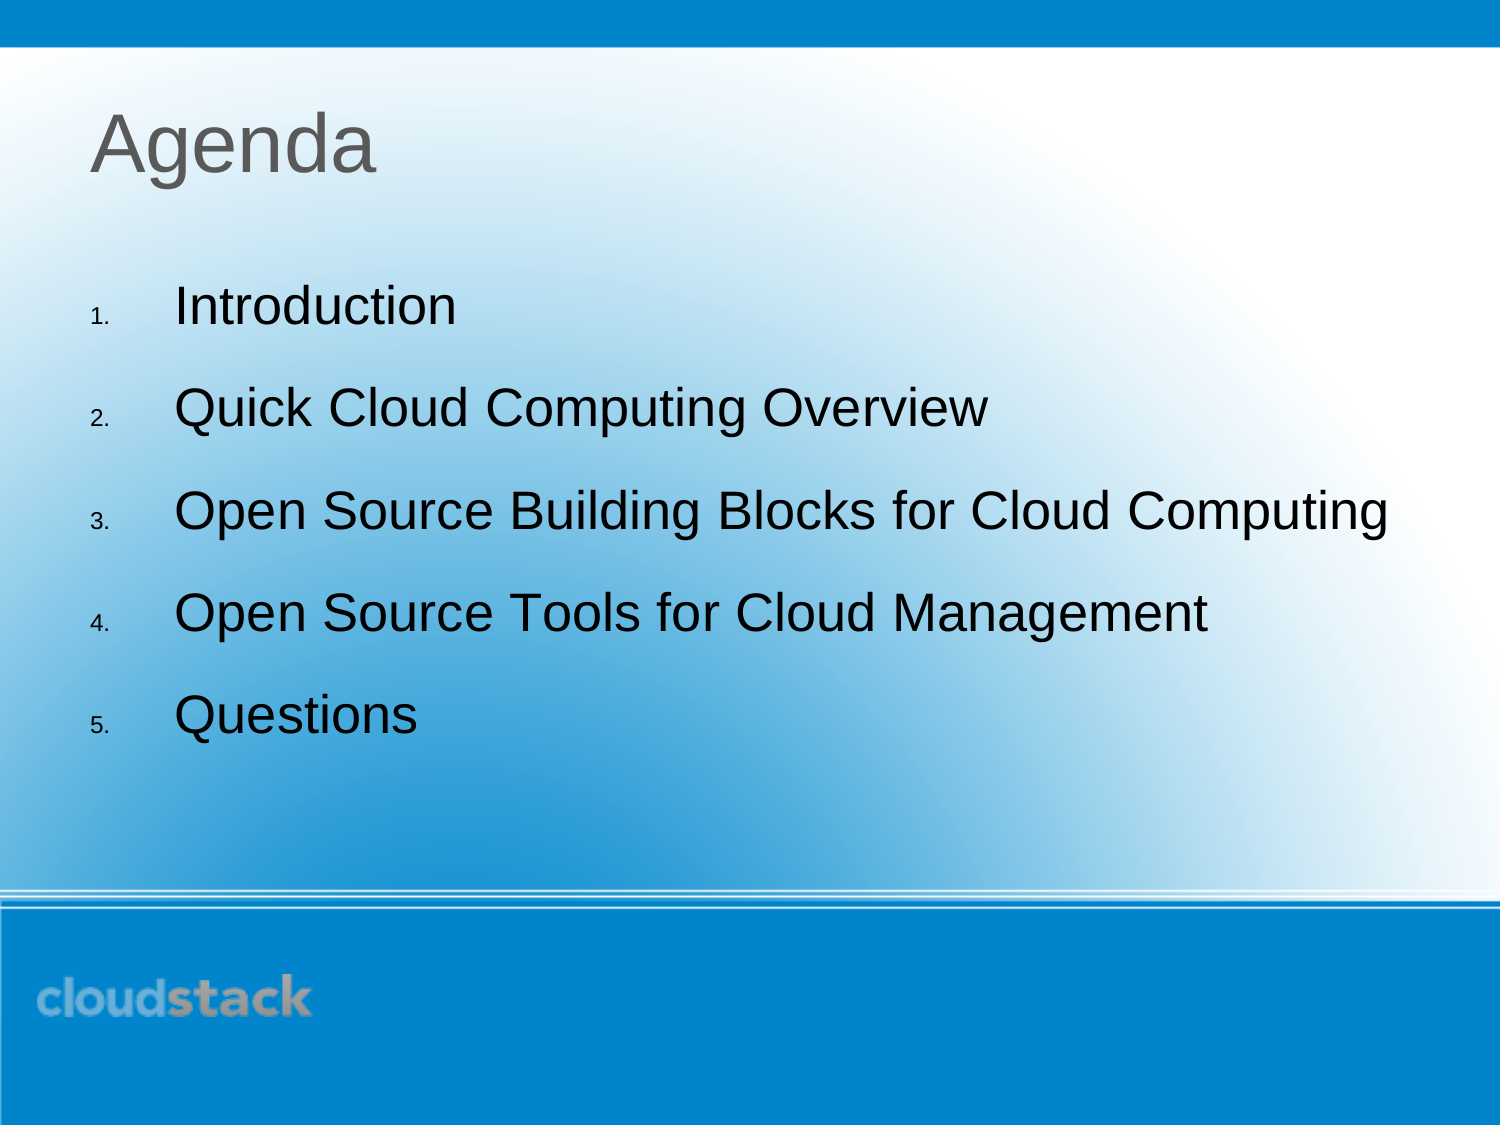

# Agenda
Introduction
Quick Cloud Computing Overview
Open Source Building Blocks for Cloud Computing
Open Source Tools for Cloud Management
Questions